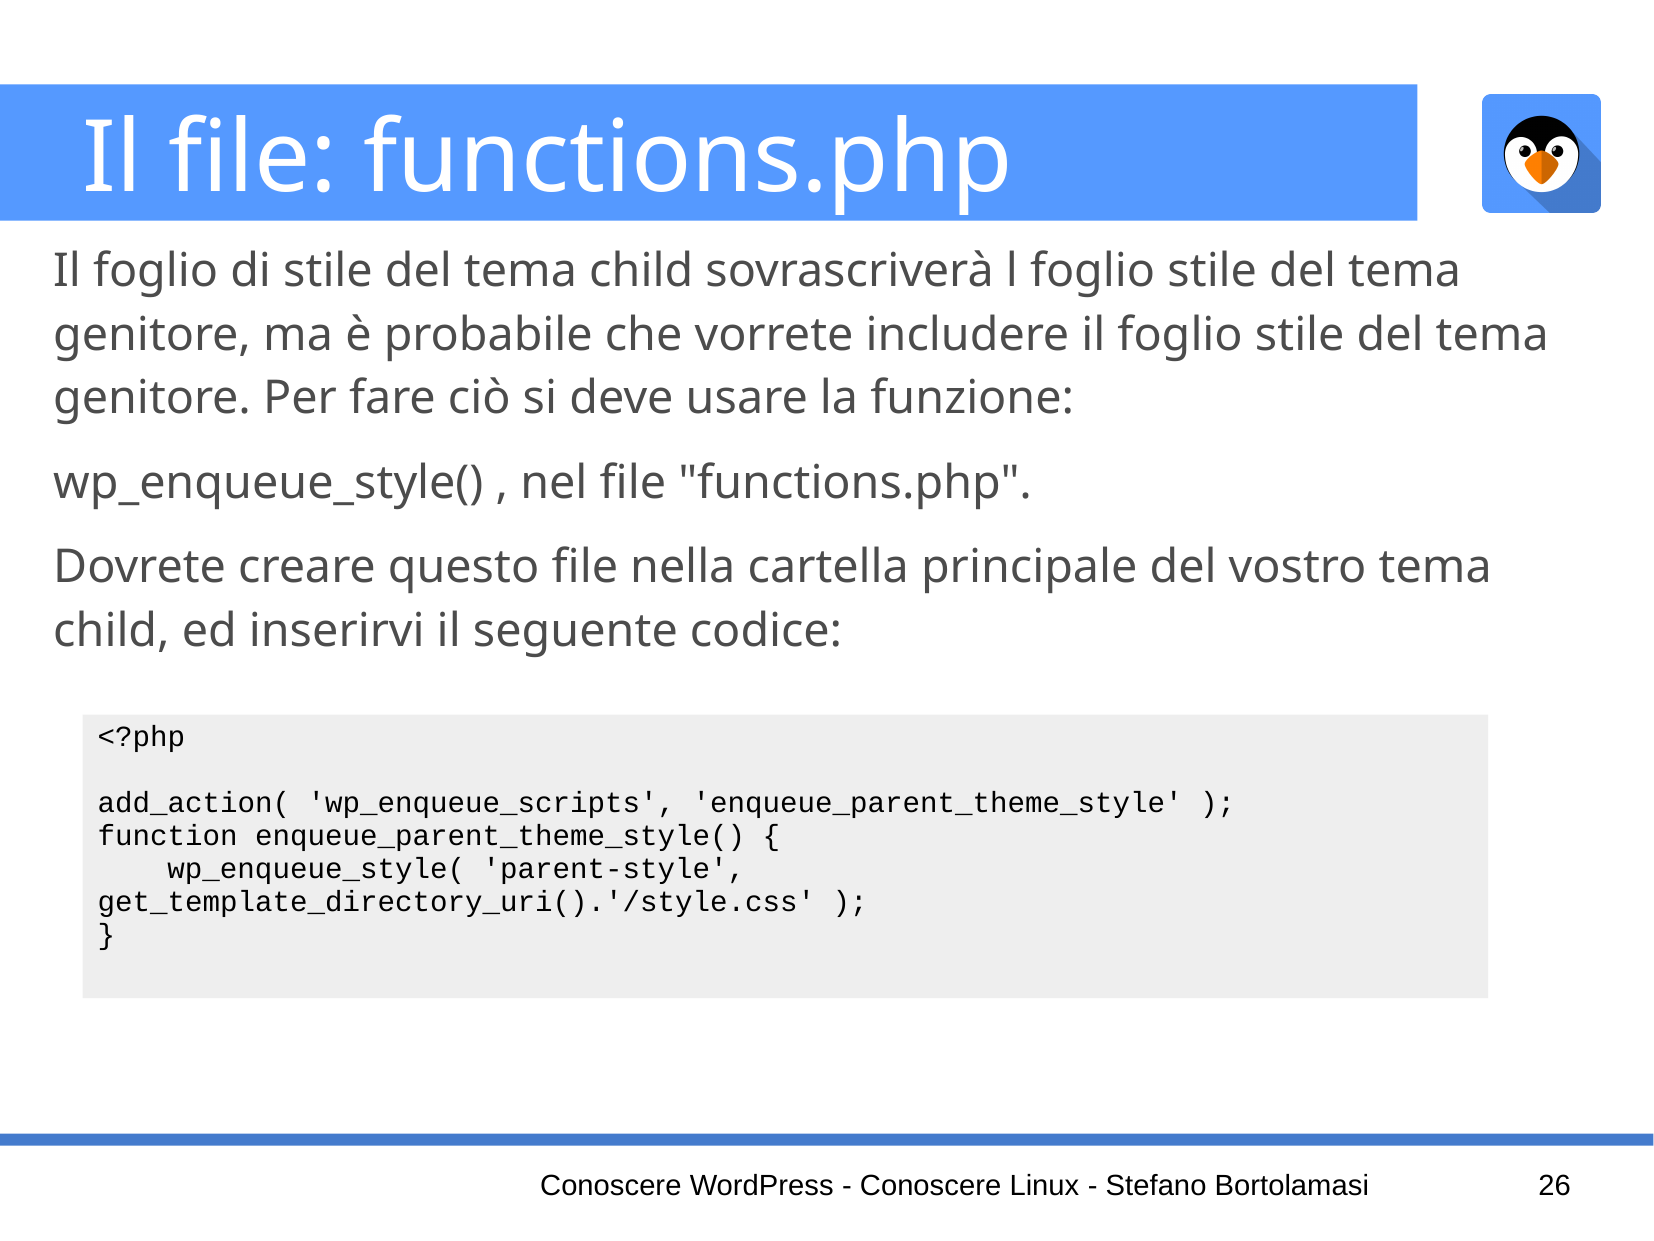

# Il file: functions.php
Il foglio di stile del tema child sovrascriverà l foglio stile del tema genitore, ma è probabile che vorrete includere il foglio stile del tema genitore. Per fare ciò si deve usare la funzione:
wp_enqueue_style() , nel file "functions.php".
Dovrete creare questo file nella cartella principale del vostro tema child, ed inserirvi il seguente codice:
<?php
add_action( 'wp_enqueue_scripts', 'enqueue_parent_theme_style' );
function enqueue_parent_theme_style() {
 wp_enqueue_style( 'parent-style', get_template_directory_uri().'/style.css' );
}
Conoscere WordPress - Conoscere Linux - Stefano Bortolamasi
26